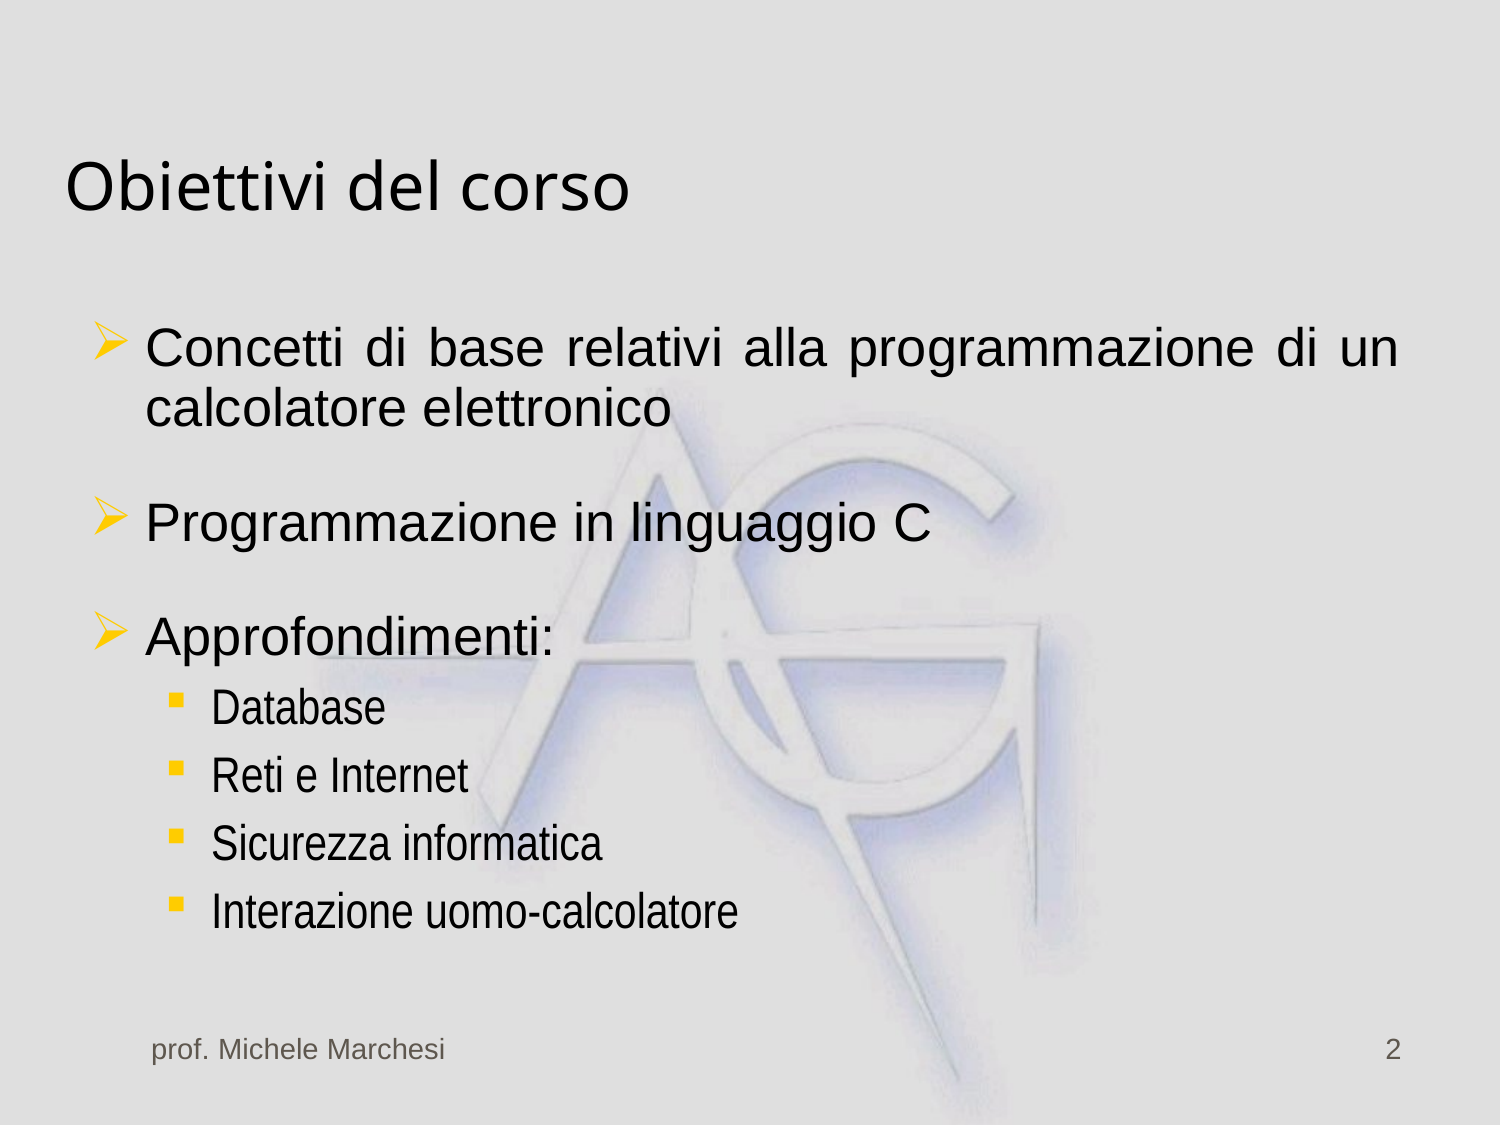

# Obiettivi del corso
Concetti di base relativi alla programmazione di un calcolatore elettronico
Programmazione in linguaggio C
Approfondimenti:
Database
Reti e Internet
Sicurezza informatica
Interazione uomo-calcolatore
© 2002 Giorgio Giacinto
2